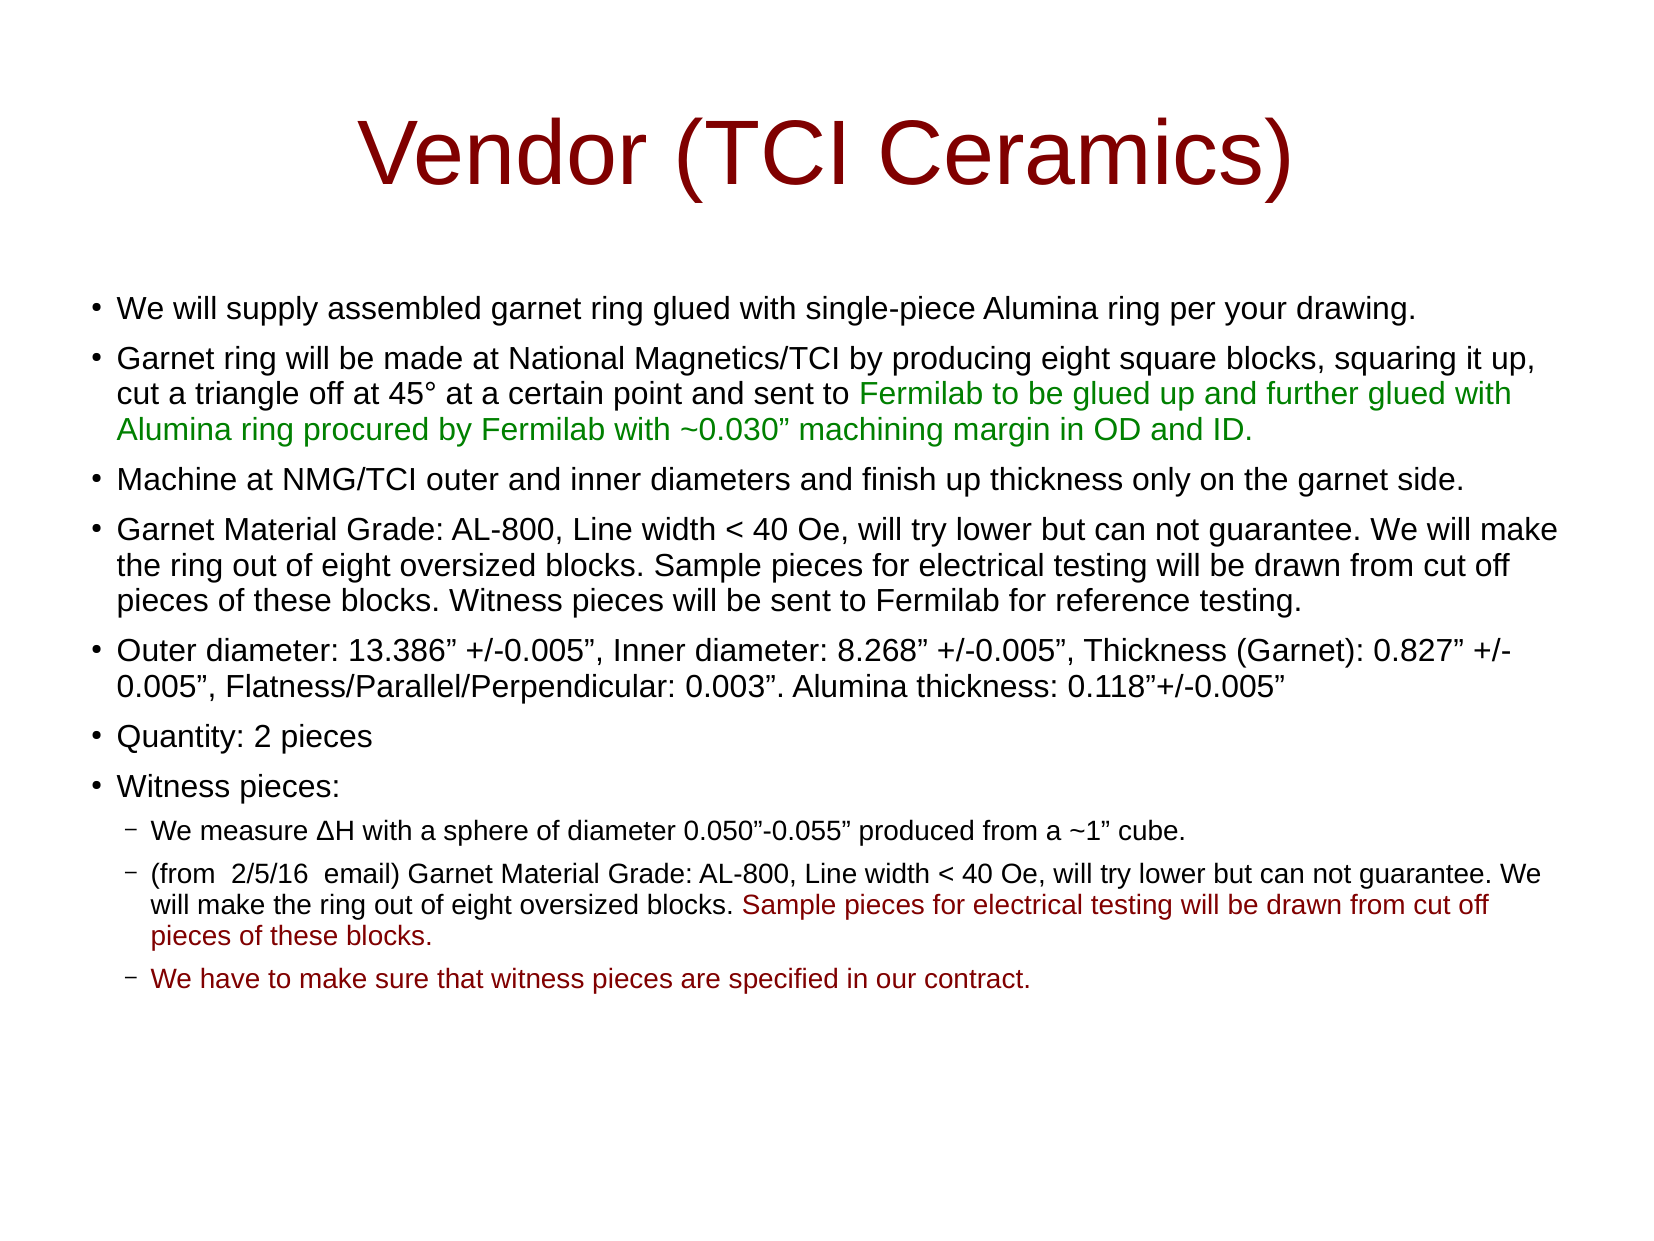

# Vendor (TCI Ceramics)
We will supply assembled garnet ring glued with single-piece Alumina ring per your drawing.
Garnet ring will be made at National Magnetics/TCI by producing eight square blocks, squaring it up, cut a triangle off at 45° at a certain point and sent to Fermilab to be glued up and further glued with Alumina ring procured by Fermilab with ~0.030” machining margin in OD and ID.
Machine at NMG/TCI outer and inner diameters and finish up thickness only on the garnet side.
Garnet Material Grade: AL-800, Line width < 40 Oe, will try lower but can not guarantee. We will make the ring out of eight oversized blocks. Sample pieces for electrical testing will be drawn from cut off pieces of these blocks. Witness pieces will be sent to Fermilab for reference testing.
Outer diameter: 13.386” +/-0.005”, Inner diameter: 8.268” +/-0.005”, Thickness (Garnet): 0.827” +/-0.005”, Flatness/Parallel/Perpendicular: 0.003”. Alumina thickness: 0.118”+/-0.005”
Quantity: 2 pieces
Witness pieces:
We measure ΔH with a sphere of diameter 0.050”-0.055” produced from a ~1” cube.
(from 2/5/16 email) Garnet Material Grade: AL-800, Line width < 40 Oe, will try lower but can not guarantee. We will make the ring out of eight oversized blocks. Sample pieces for electrical testing will be drawn from cut off pieces of these blocks.
We have to make sure that witness pieces are specified in our contract.